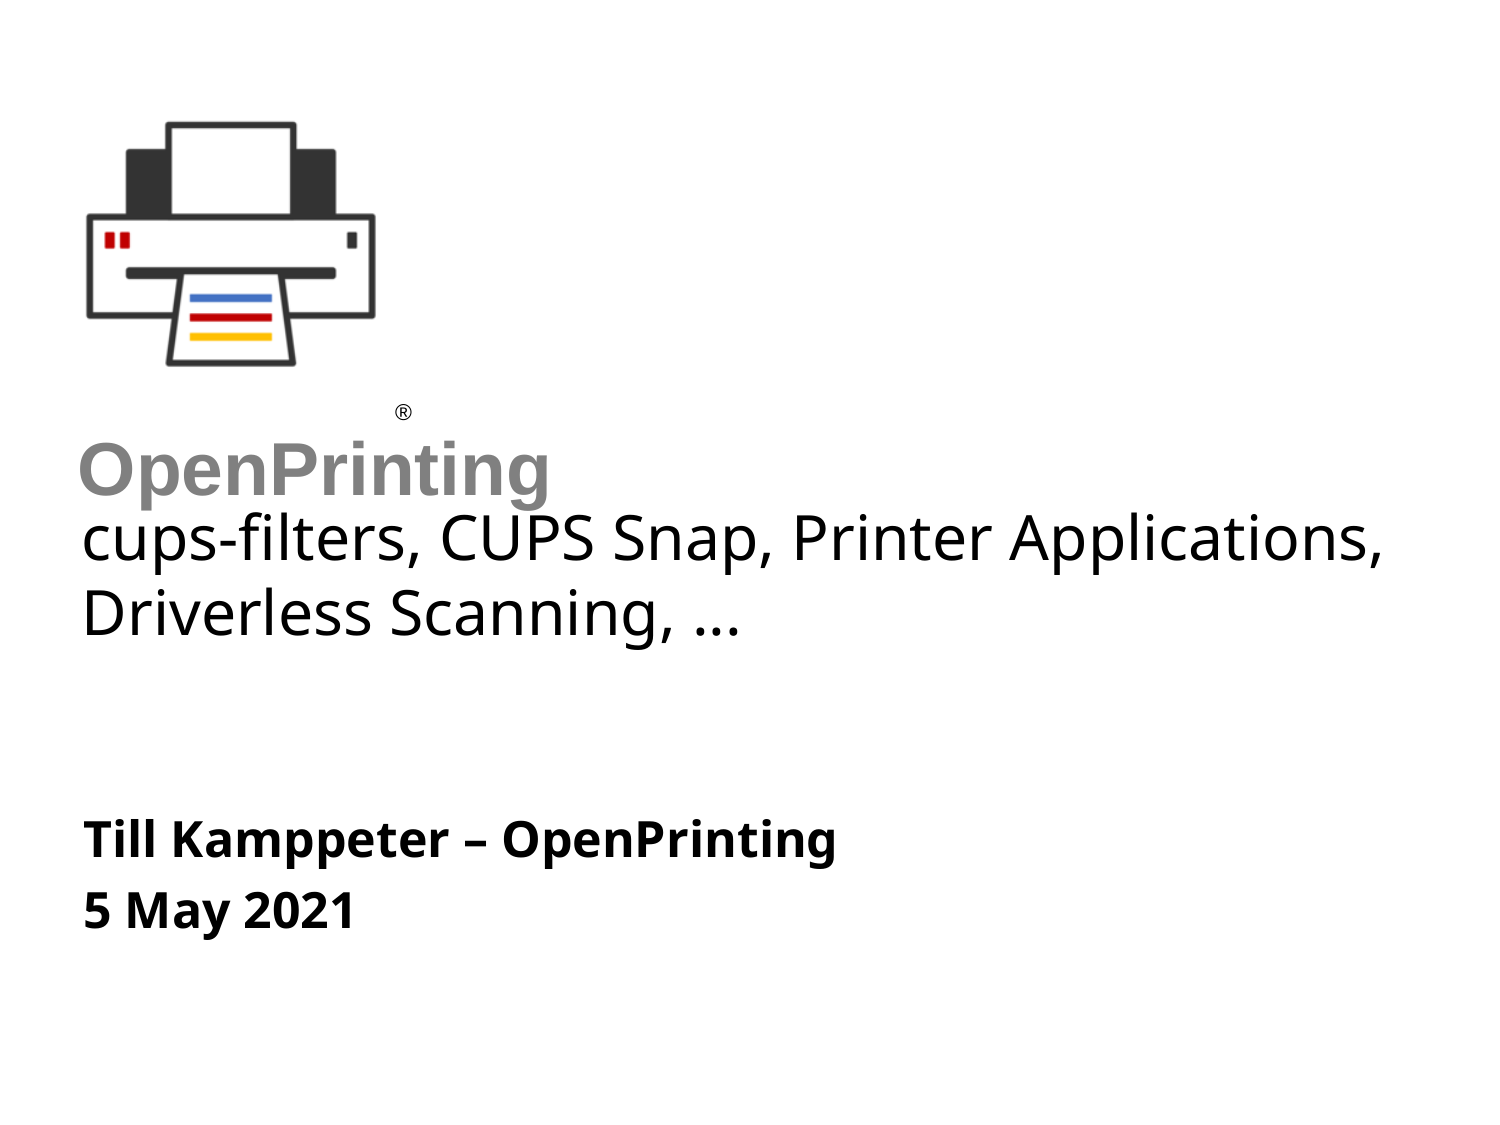

# cups-filters, CUPS Snap, Printer Applications, Driverless Scanning, ...
Till Kamppeter – OpenPrinting
5 May 2021